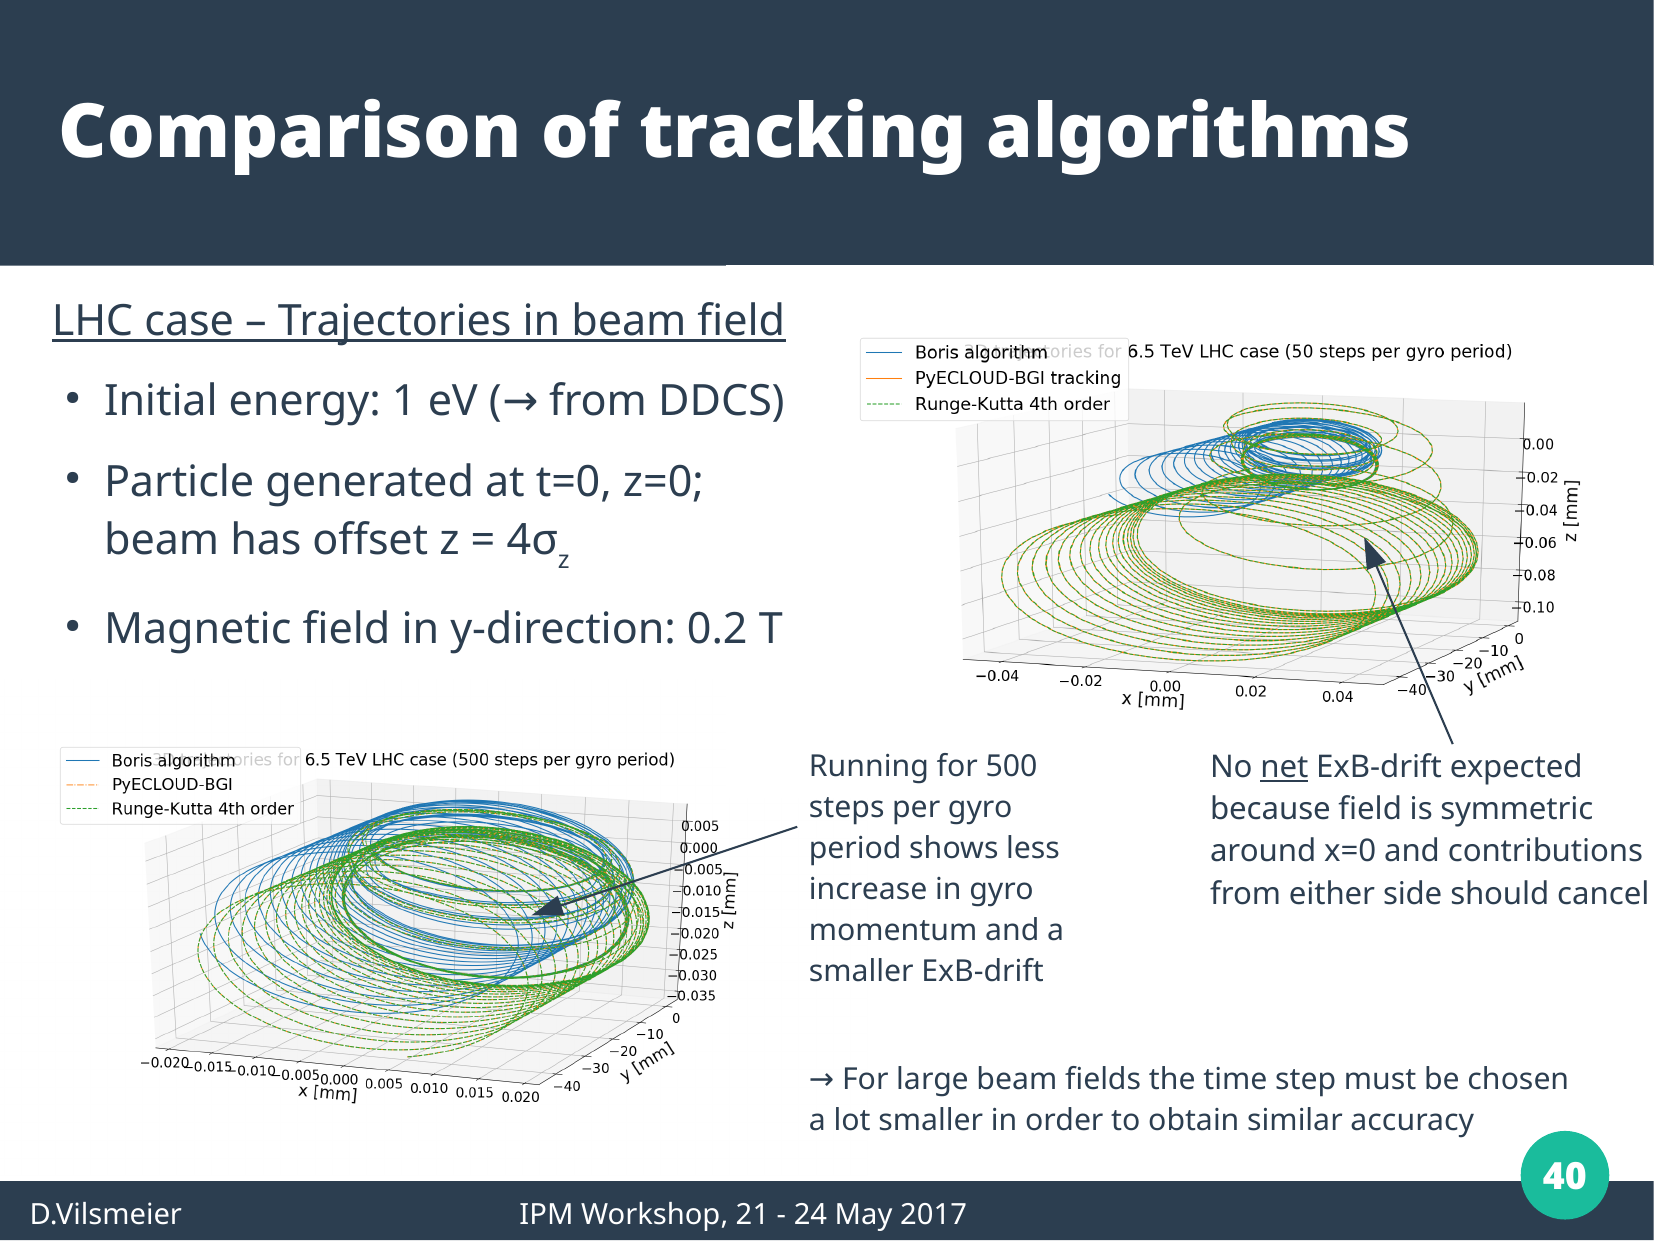

# Comparison of tracking algorithms
LHC case – Trajectories in beam field
Initial energy: 1 eV (→ from DDCS)
Particle generated at t=0, z=0; beam has offset z = 4σz
Magnetic field in y-direction: 0.2 T
Running for 500 steps per gyro period shows less increase in gyro momentum and a smaller ExB-drift
No net ExB-drift expected because field is symmetric around x=0 and contributions from either side should cancel
→ For large beam fields the time step must be chosen a lot smaller in order to obtain similar accuracy
40
D.Vilsmeier IPM Workshop, 21 - 24 May 2017